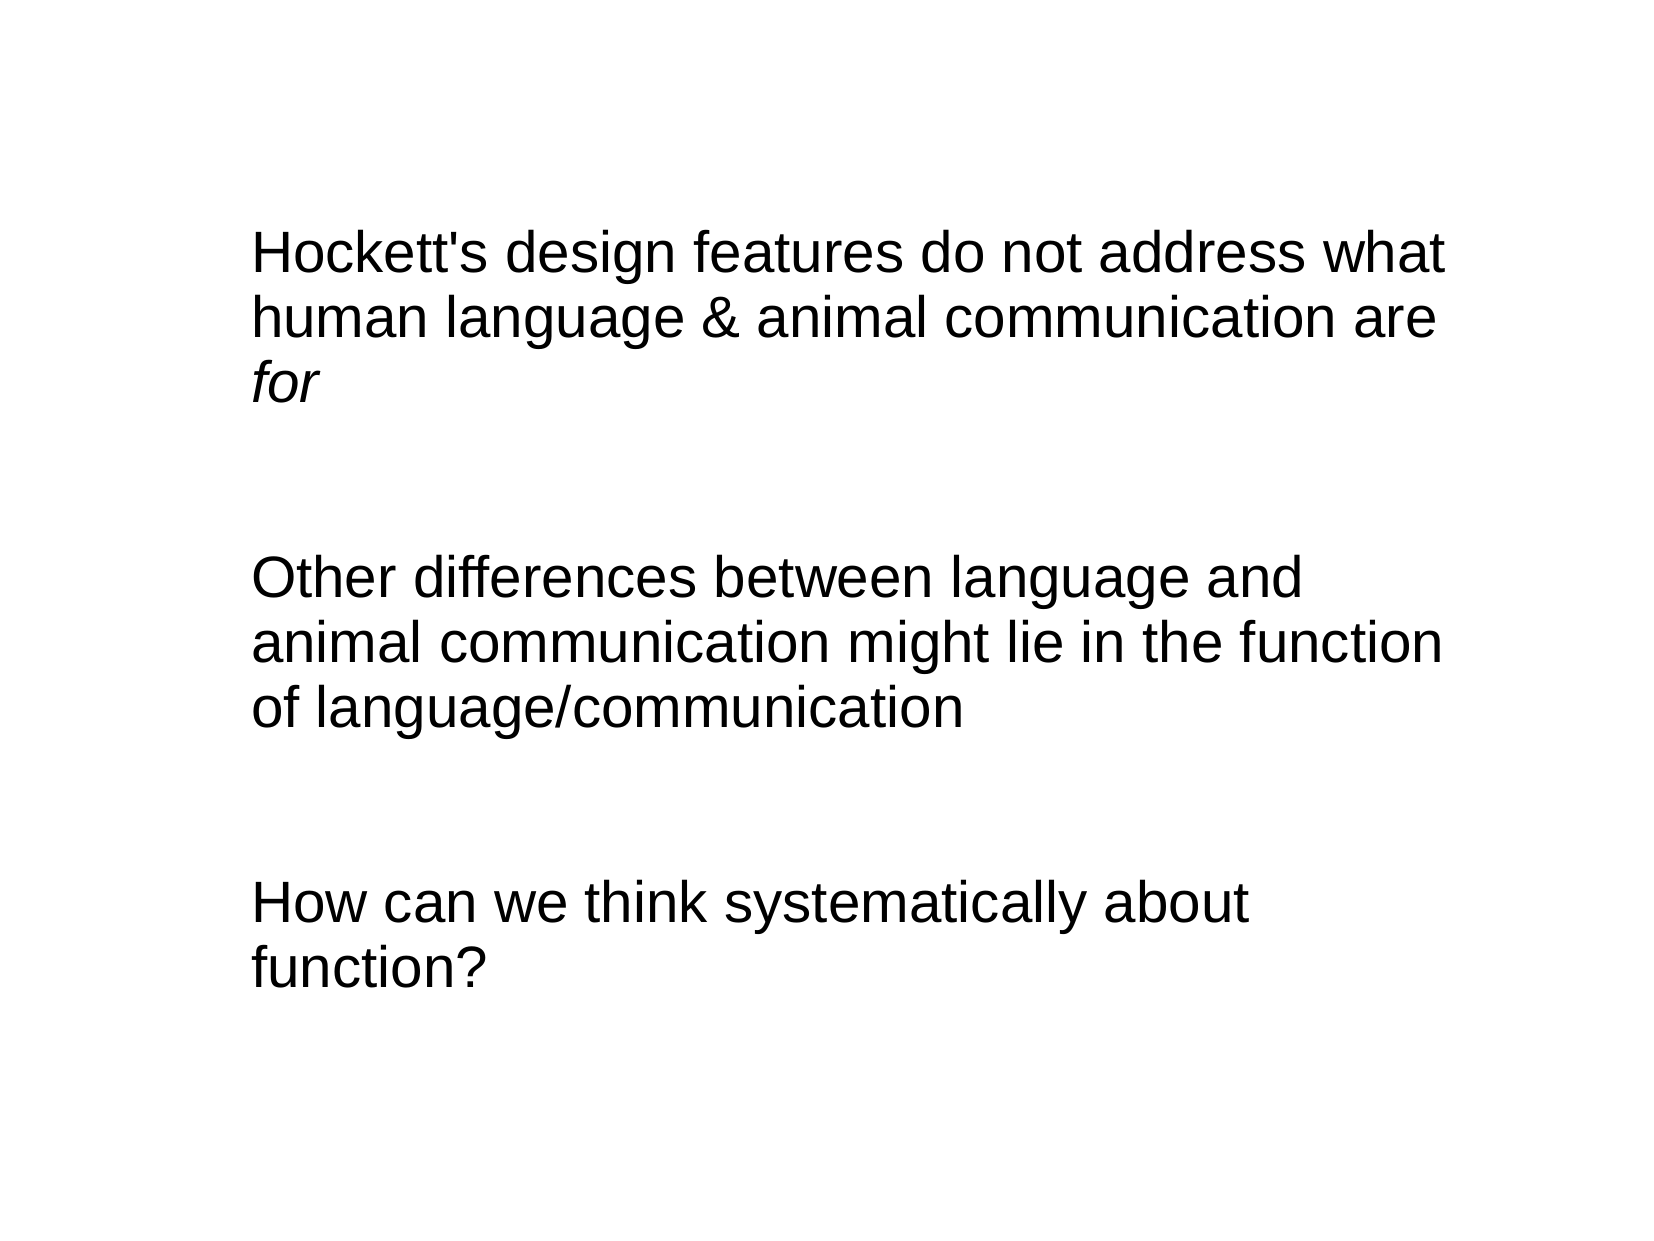

Hockett's design features do not address what human language & animal communication are for
Other differences between language and animal communication might lie in the function of language/communication
How can we think systematically about function?